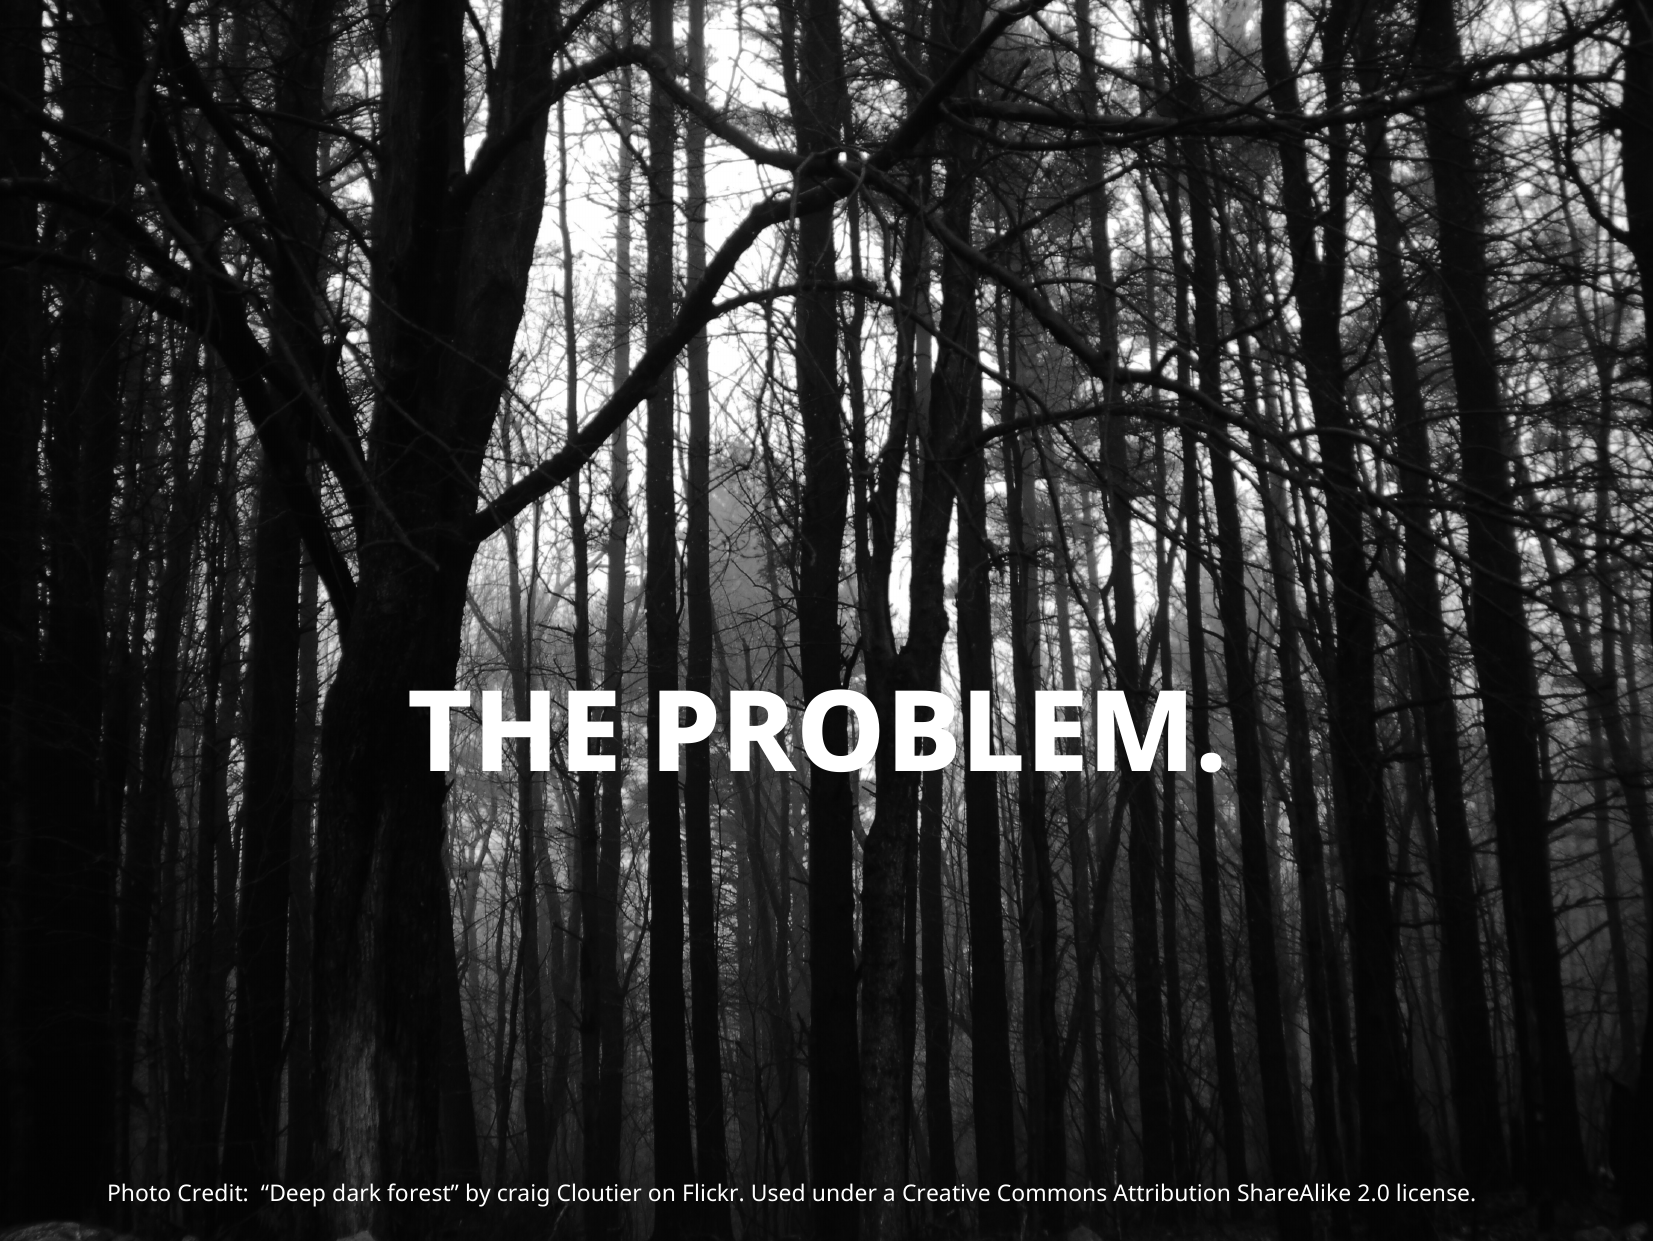

# THE PROBLEM.
Photo Credit: “Deep dark forest” by craig Cloutier on Flickr. Used under a Creative Commons Attribution ShareAlike 2.0 license.